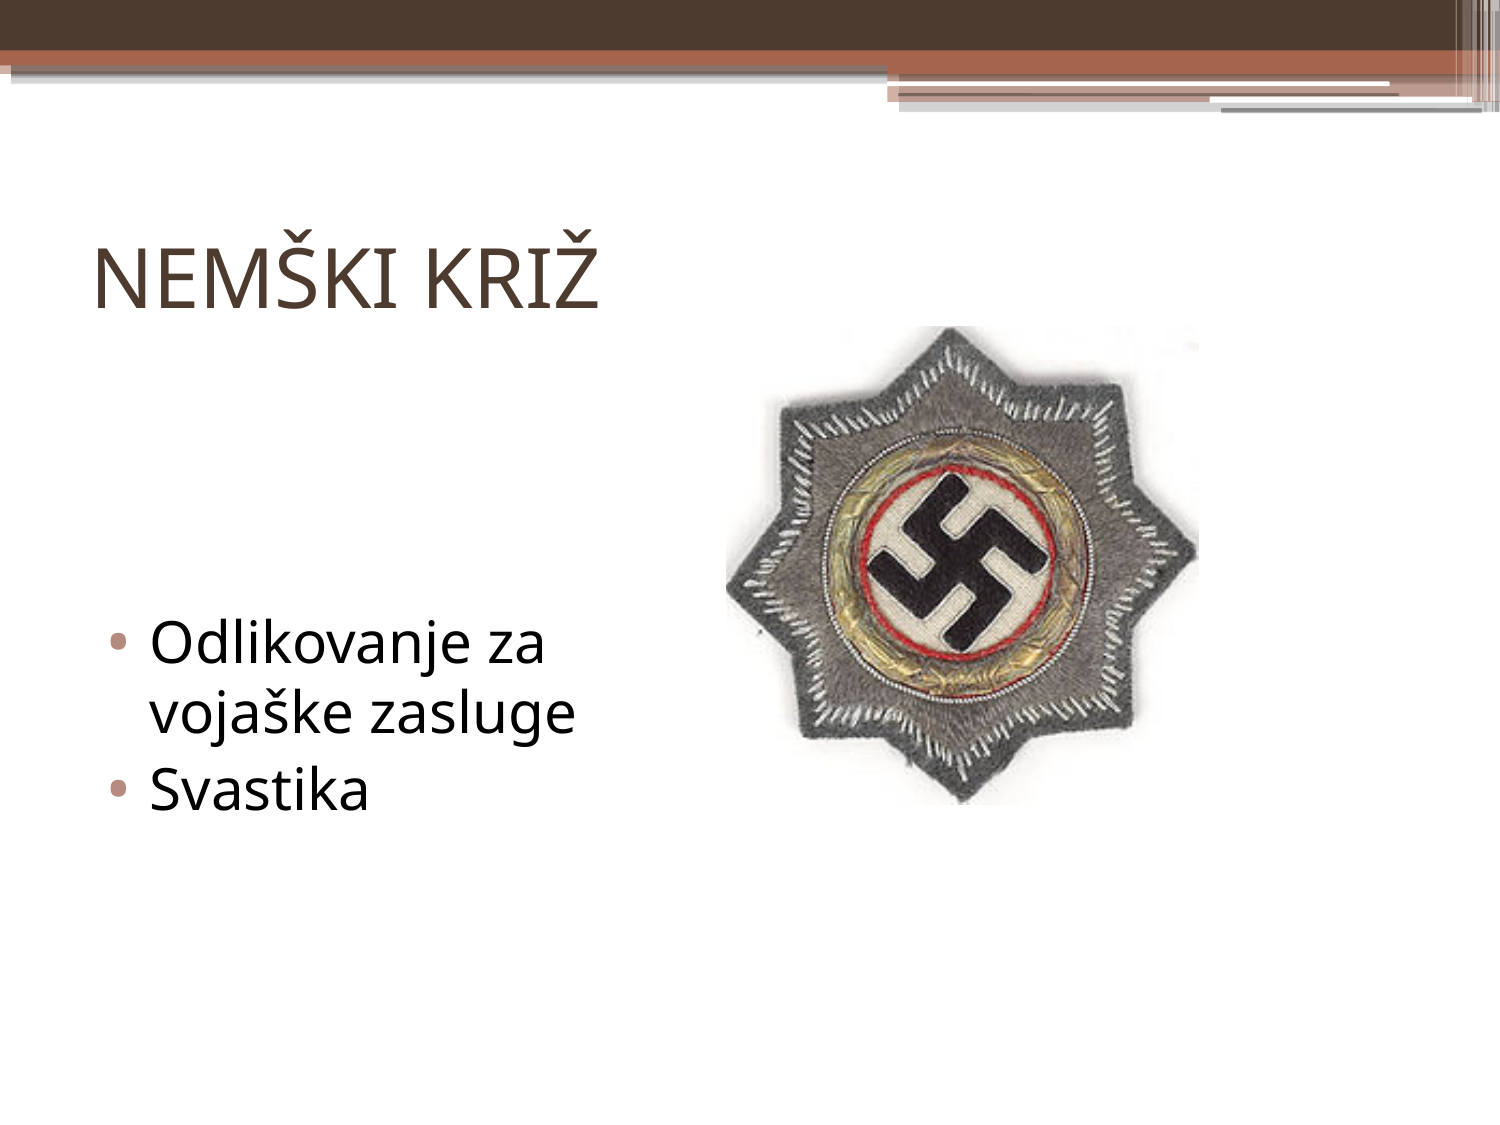

# NEMŠKI KRIŽ
Odlikovanje za vojaške zasluge
Svastika